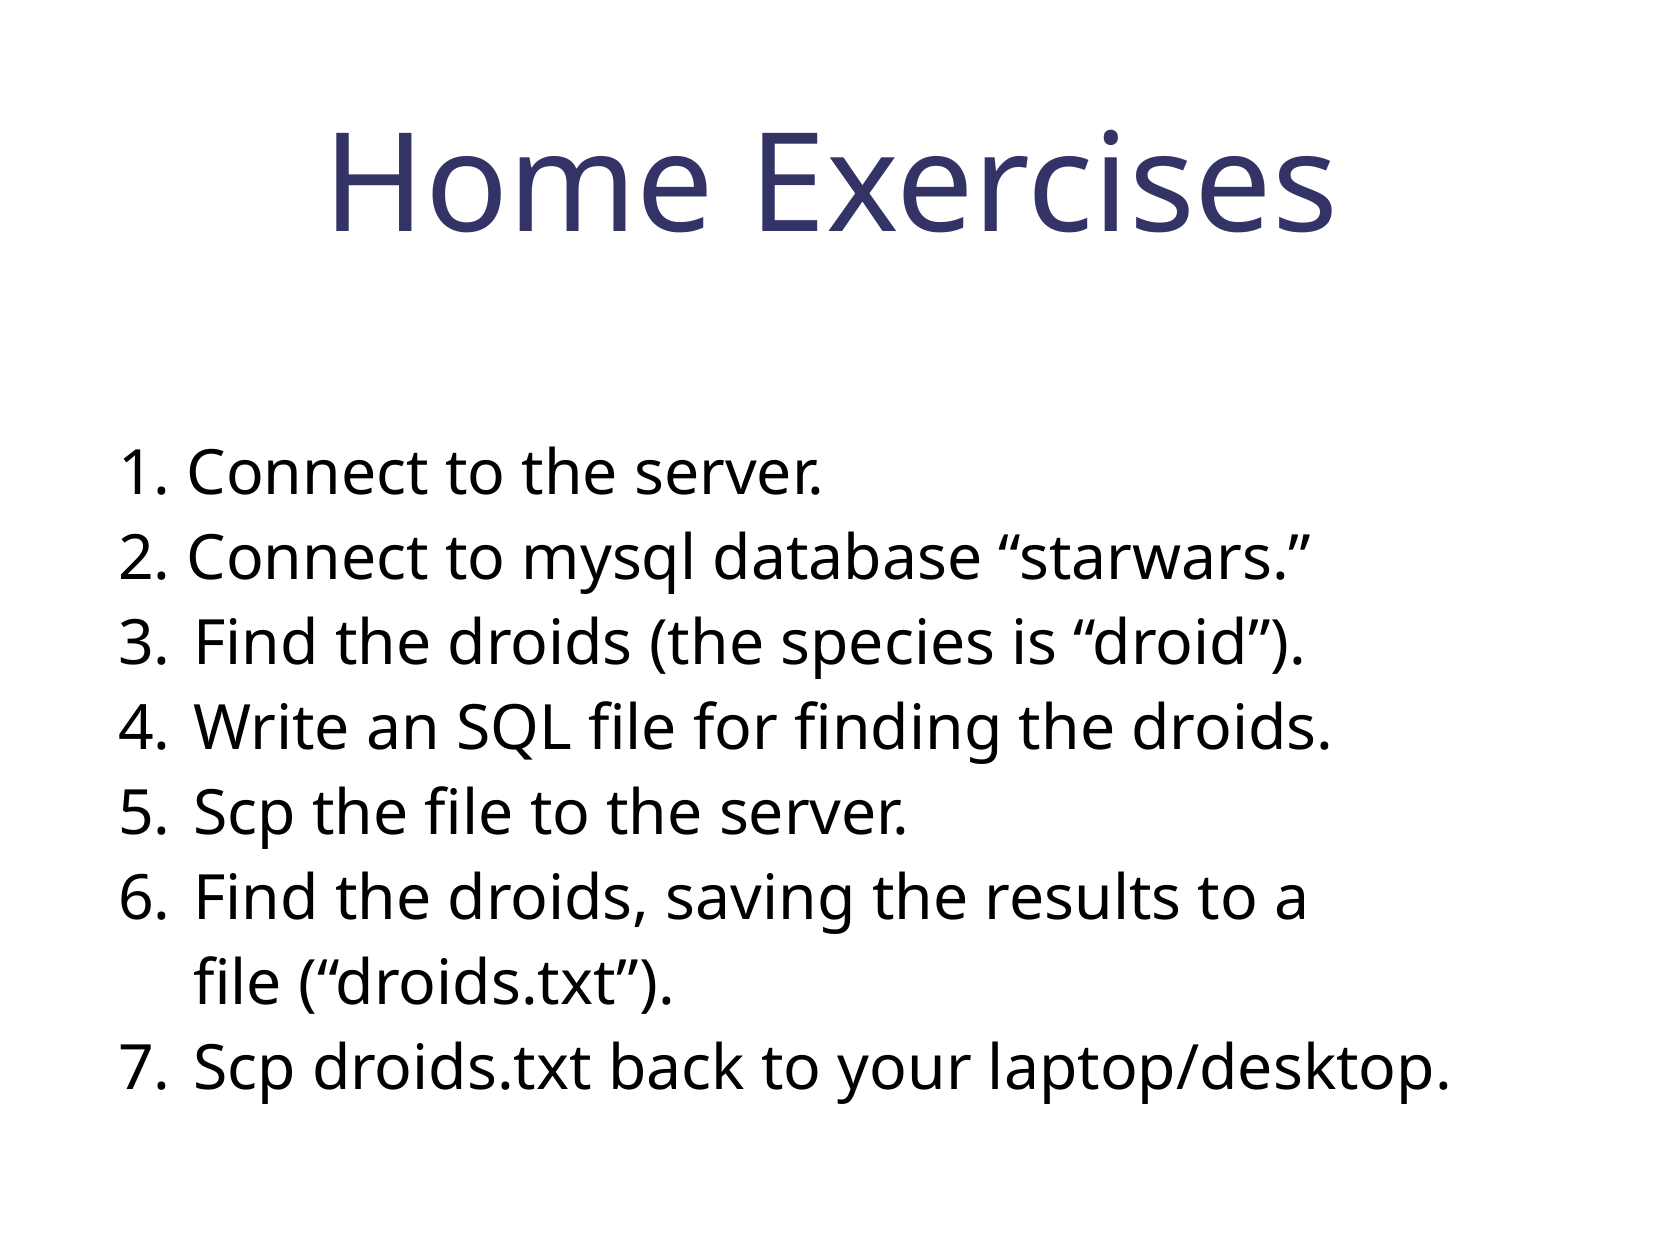

# Home Exercises
1. Connect to the server.
2. Connect to mysql database “starwars.”
3.	Find the droids (the species is “droid”).
4.	Write an SQL file for finding the droids.
5.	Scp the file to the server.
6.	Find the droids, saving the results to a
	file (“droids.txt”).
7.	Scp droids.txt back to your laptop/desktop.